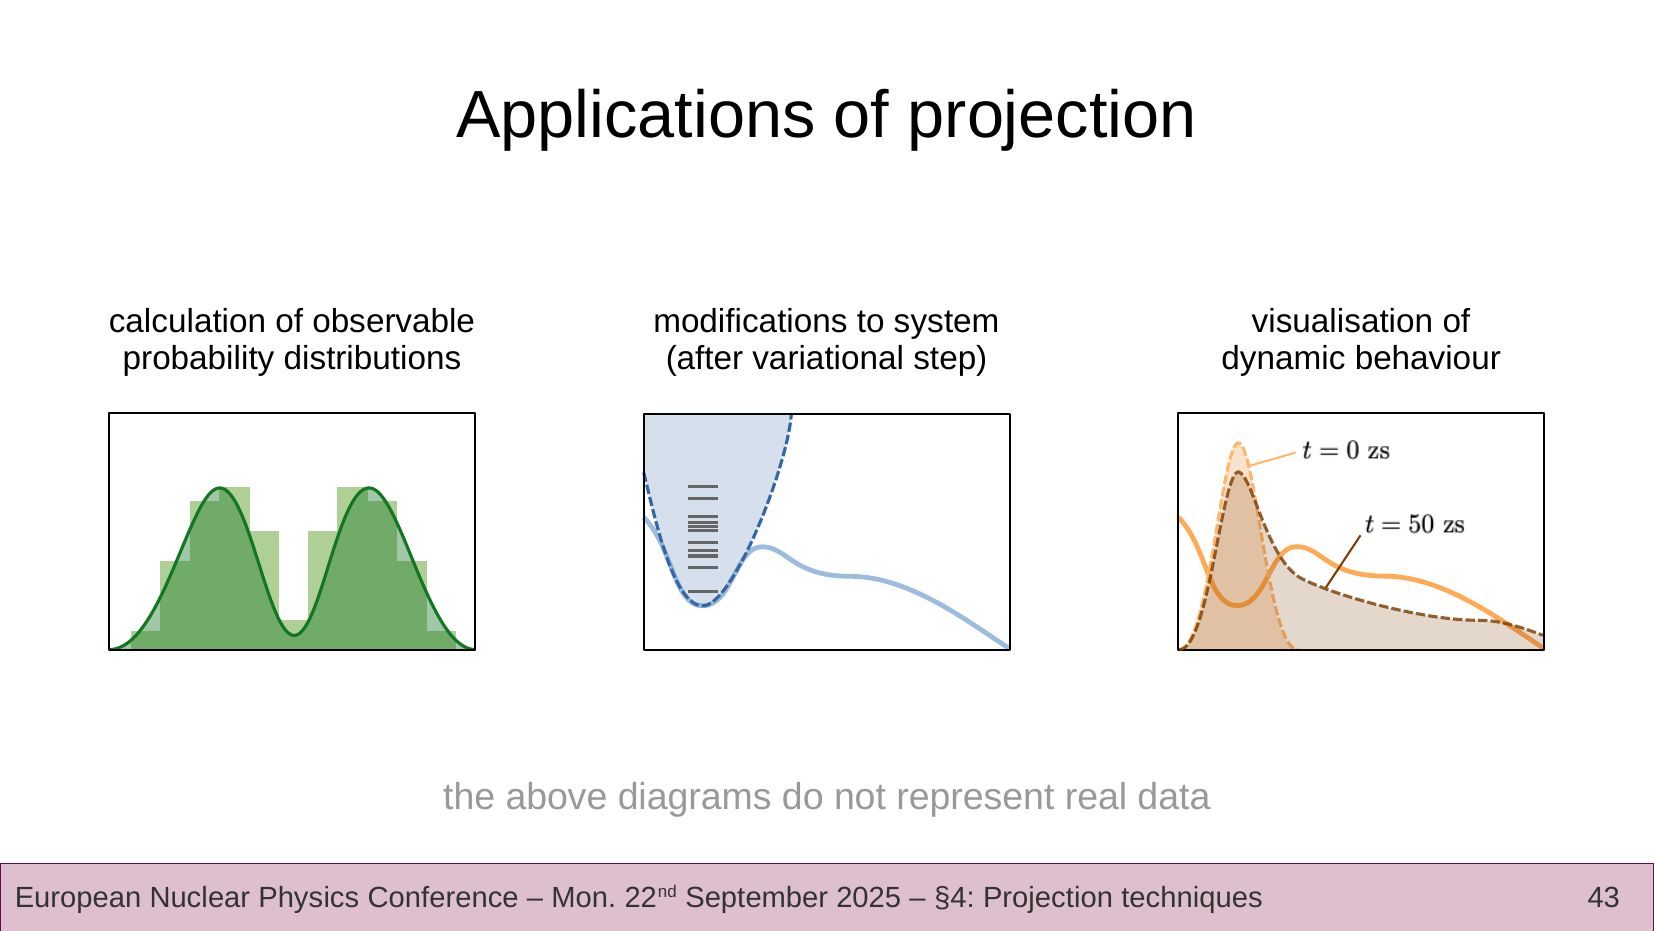

# Applications of projection
modifications to system (after variational step)
visualisation of
dynamic behaviour
calculation of observable probability distributions
the above diagrams do not represent real data
European Nuclear Physics Conference – Mon. 22nd September 2025 – §4: Projection techniques